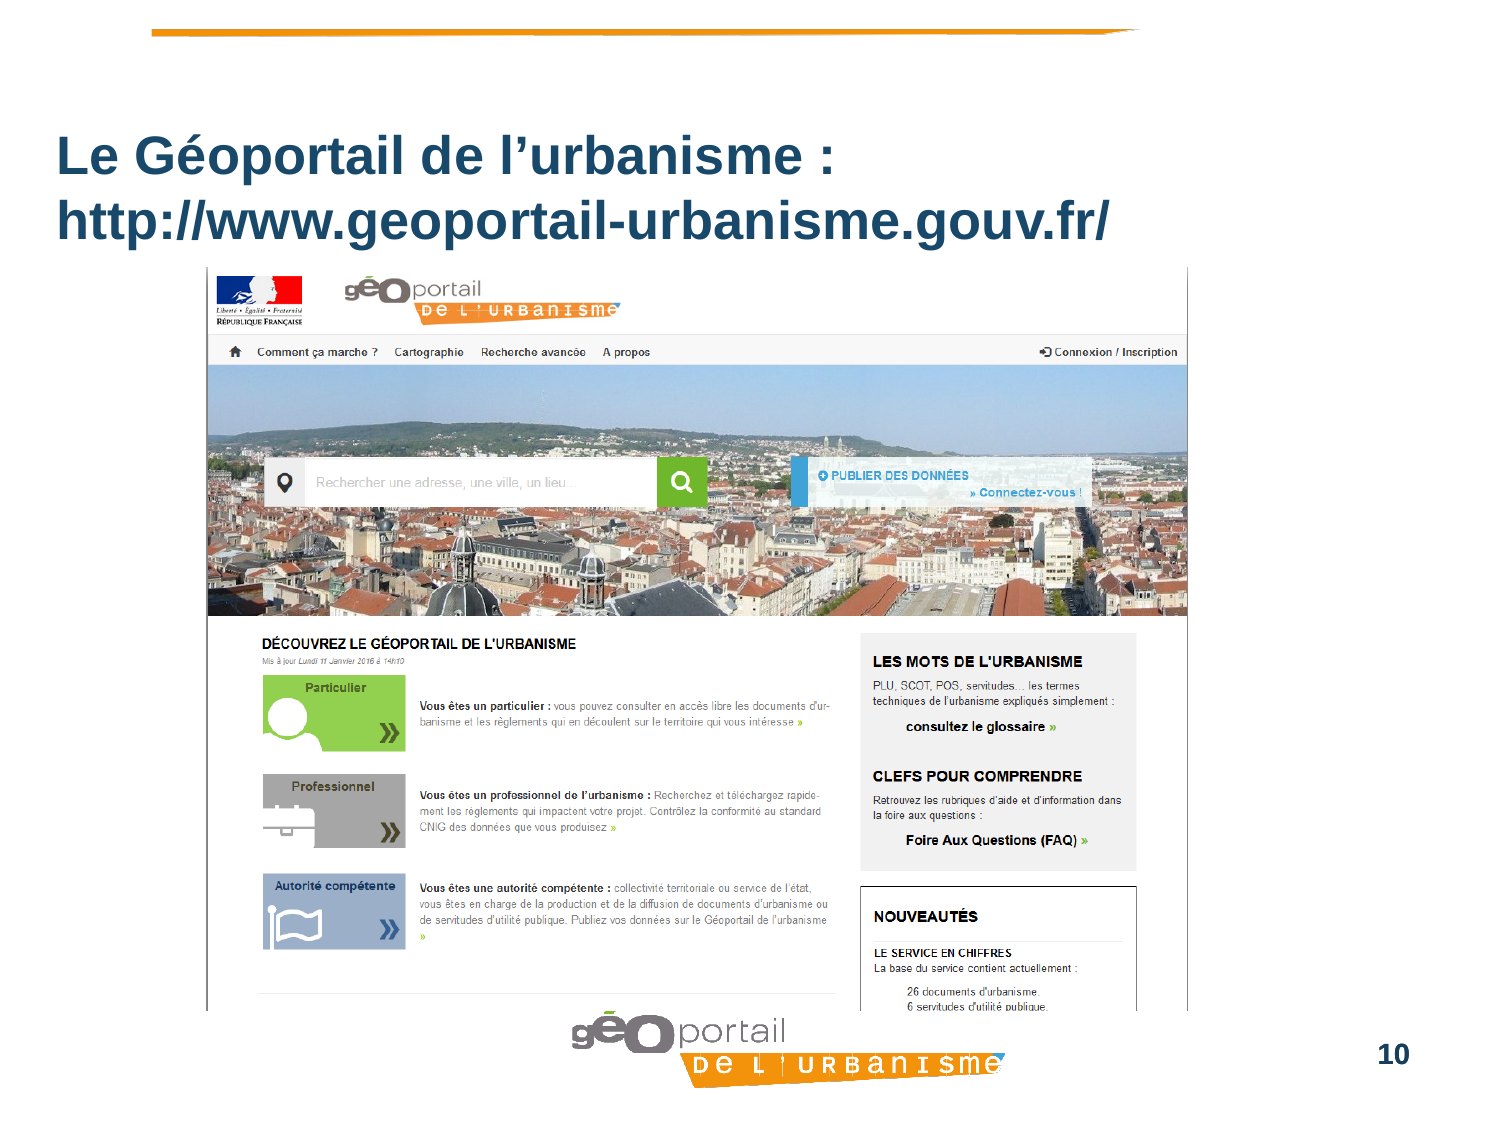

# Le Géoportail de l’urbanisme : http://www.geoportail-urbanisme.gouv.fr/